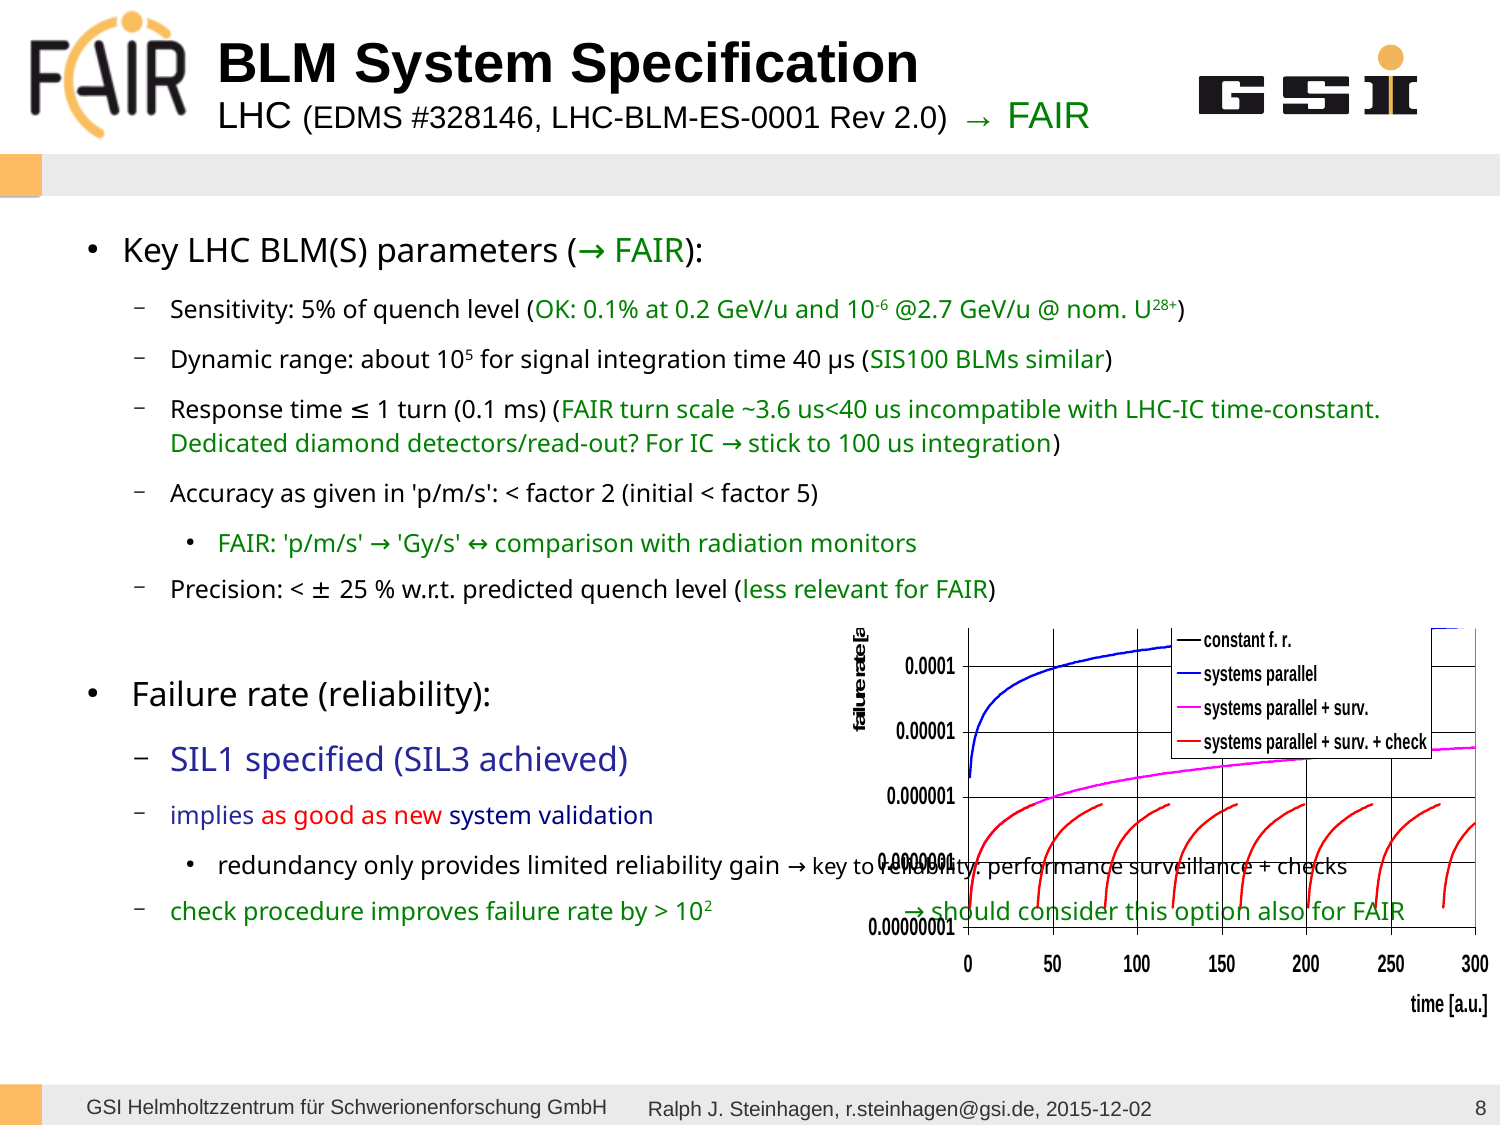

# BLM System Specification LHC (EDMS #328146, LHC-BLM-ES-0001 Rev 2.0) → FAIR
Key LHC BLM(S) parameters (→ FAIR):
Sensitivity: 5% of quench level (OK: 0.1% at 0.2 GeV/u and 10-6 @2.7 GeV/u @ nom. U28+)
Dynamic range: about 105 for signal integration time 40 µs (SIS100 BLMs similar)
Response time ≤ 1 turn (0.1 ms) (FAIR turn scale ~3.6 us<40 us incompatible with LHC-IC time-constant. Dedicated diamond detectors/read-out? For IC → stick to 100 us integration)
Accuracy as given in 'p/m/s': < factor 2 (initial < factor 5)
FAIR: 'p/m/s' → 'Gy/s' ↔ comparison with radiation monitors
Precision: < ± 25 % w.r.t. predicted quench level (less relevant for FAIR)
 Failure rate (reliability):
SIL1 specified (SIL3 achieved)
implies as good as new system validation
redundancy only provides limited reliability gain → key to reliability: performance surveillance + checks
check procedure improves failure rate by > 102 									 → should consider this option also for FAIR